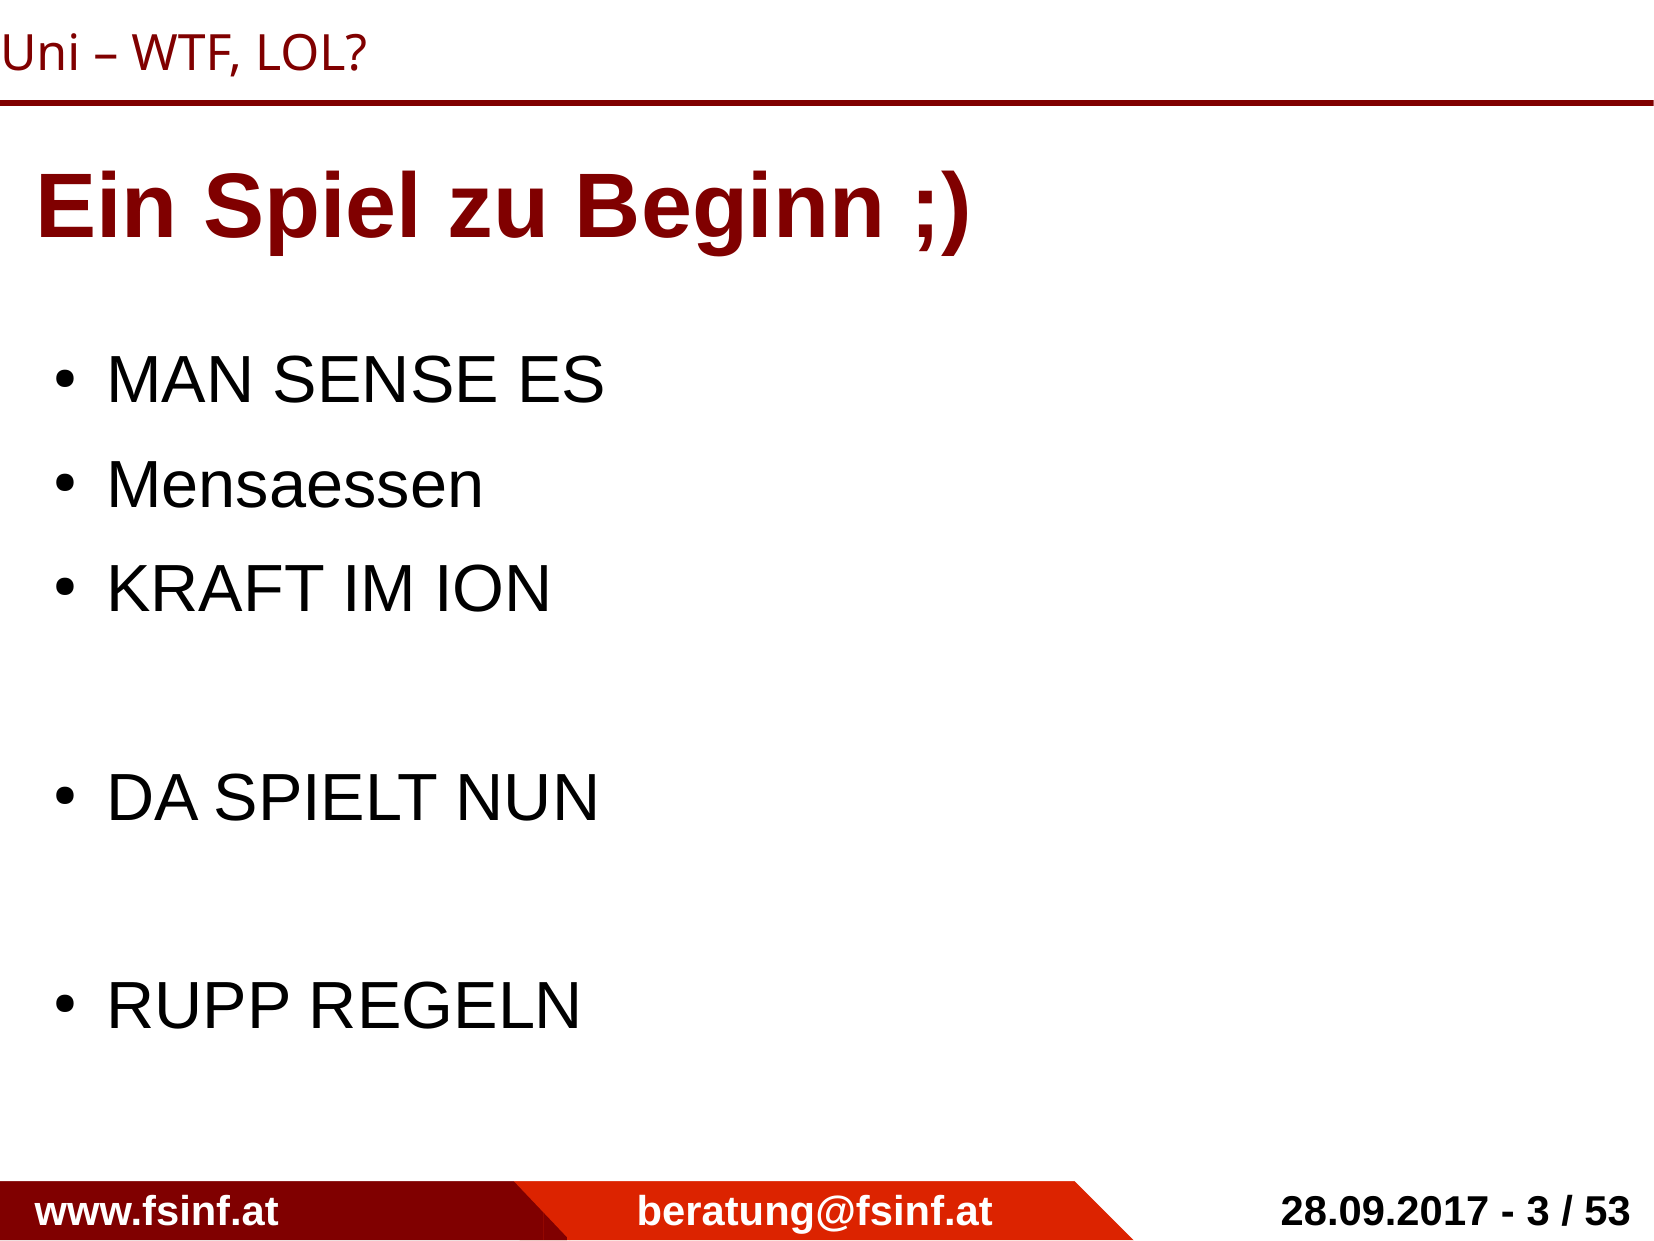

# Ein Spiel zu Beginn ;)
MAN SENSE ES
Mensaessen
KRAFT IM ION
DA SPIELT NUN
RUPP REGELN